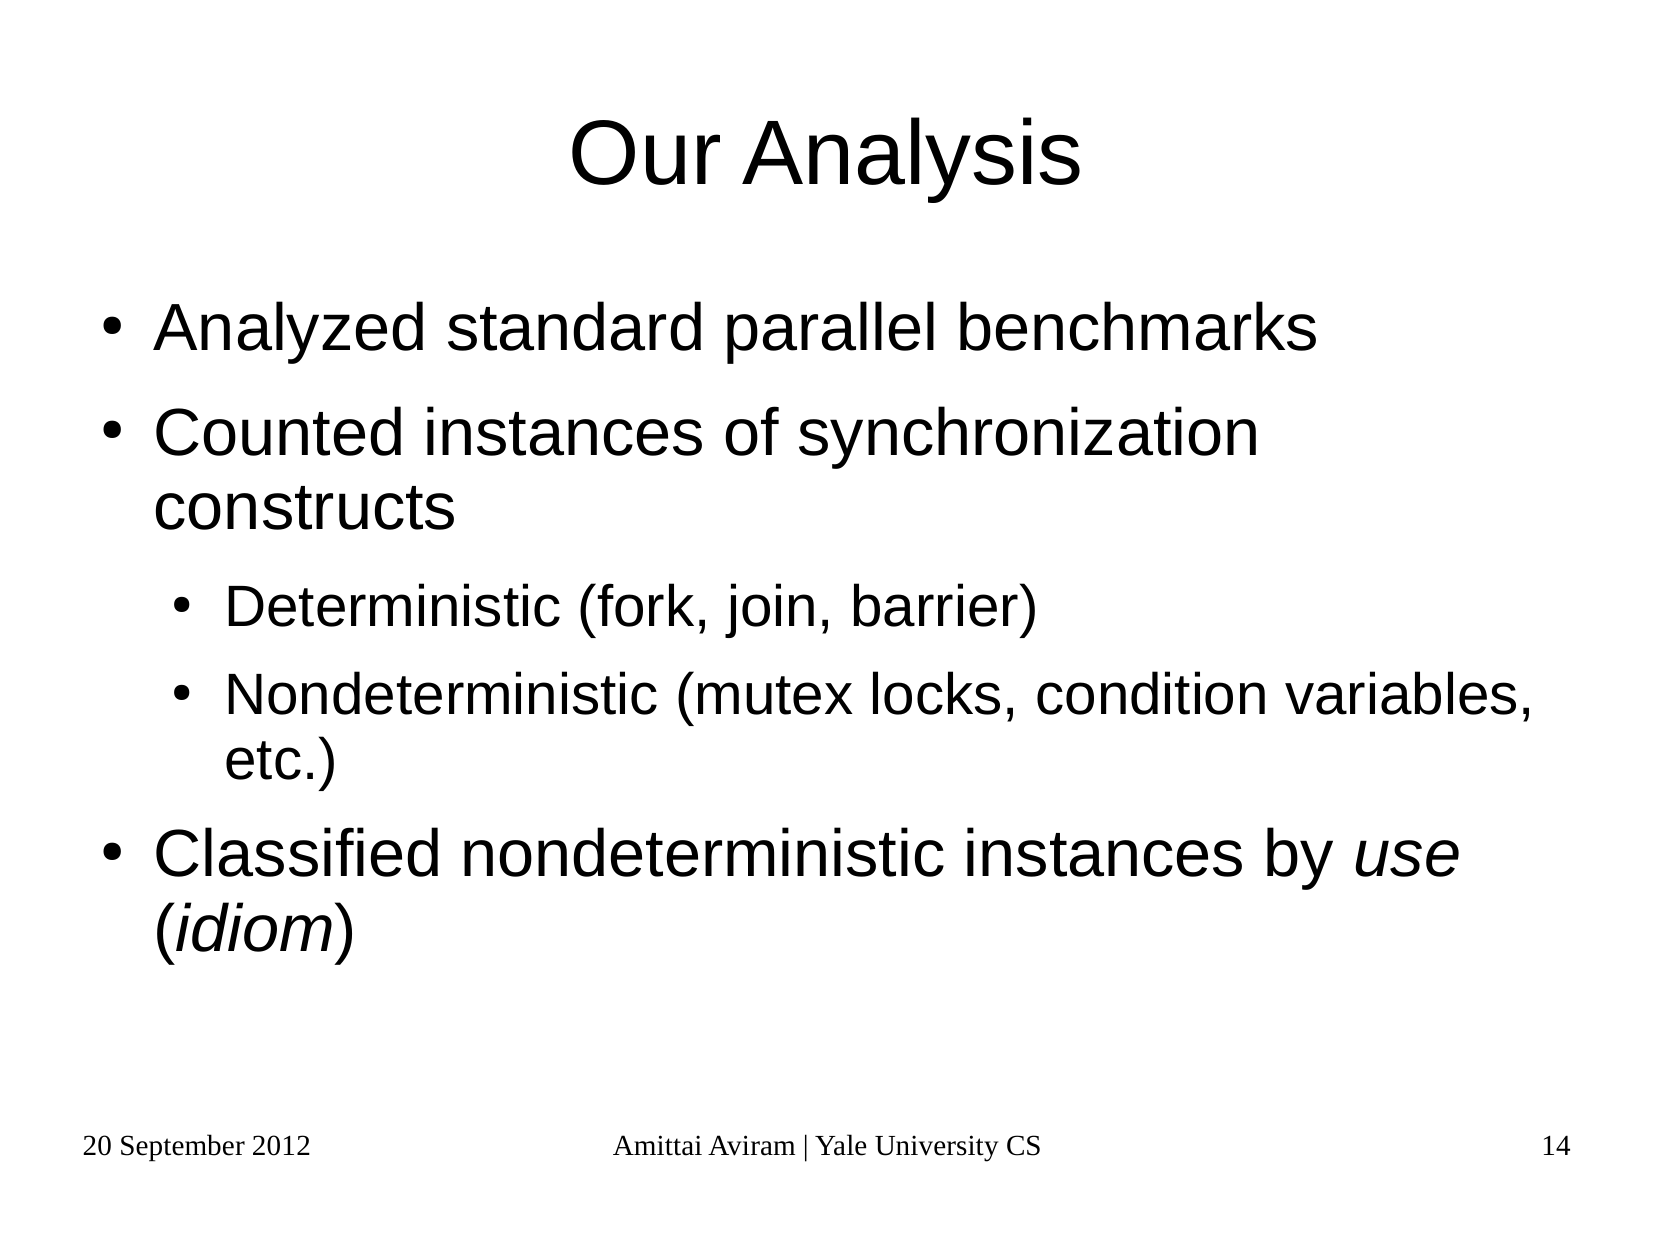

# Our Analysis
Analyzed standard parallel benchmarks
Counted instances of synchronization constructs
Deterministic (fork, join, barrier)
Nondeterministic (mutex locks, condition variables, etc.)
Classified nondeterministic instances by use (idiom)
14